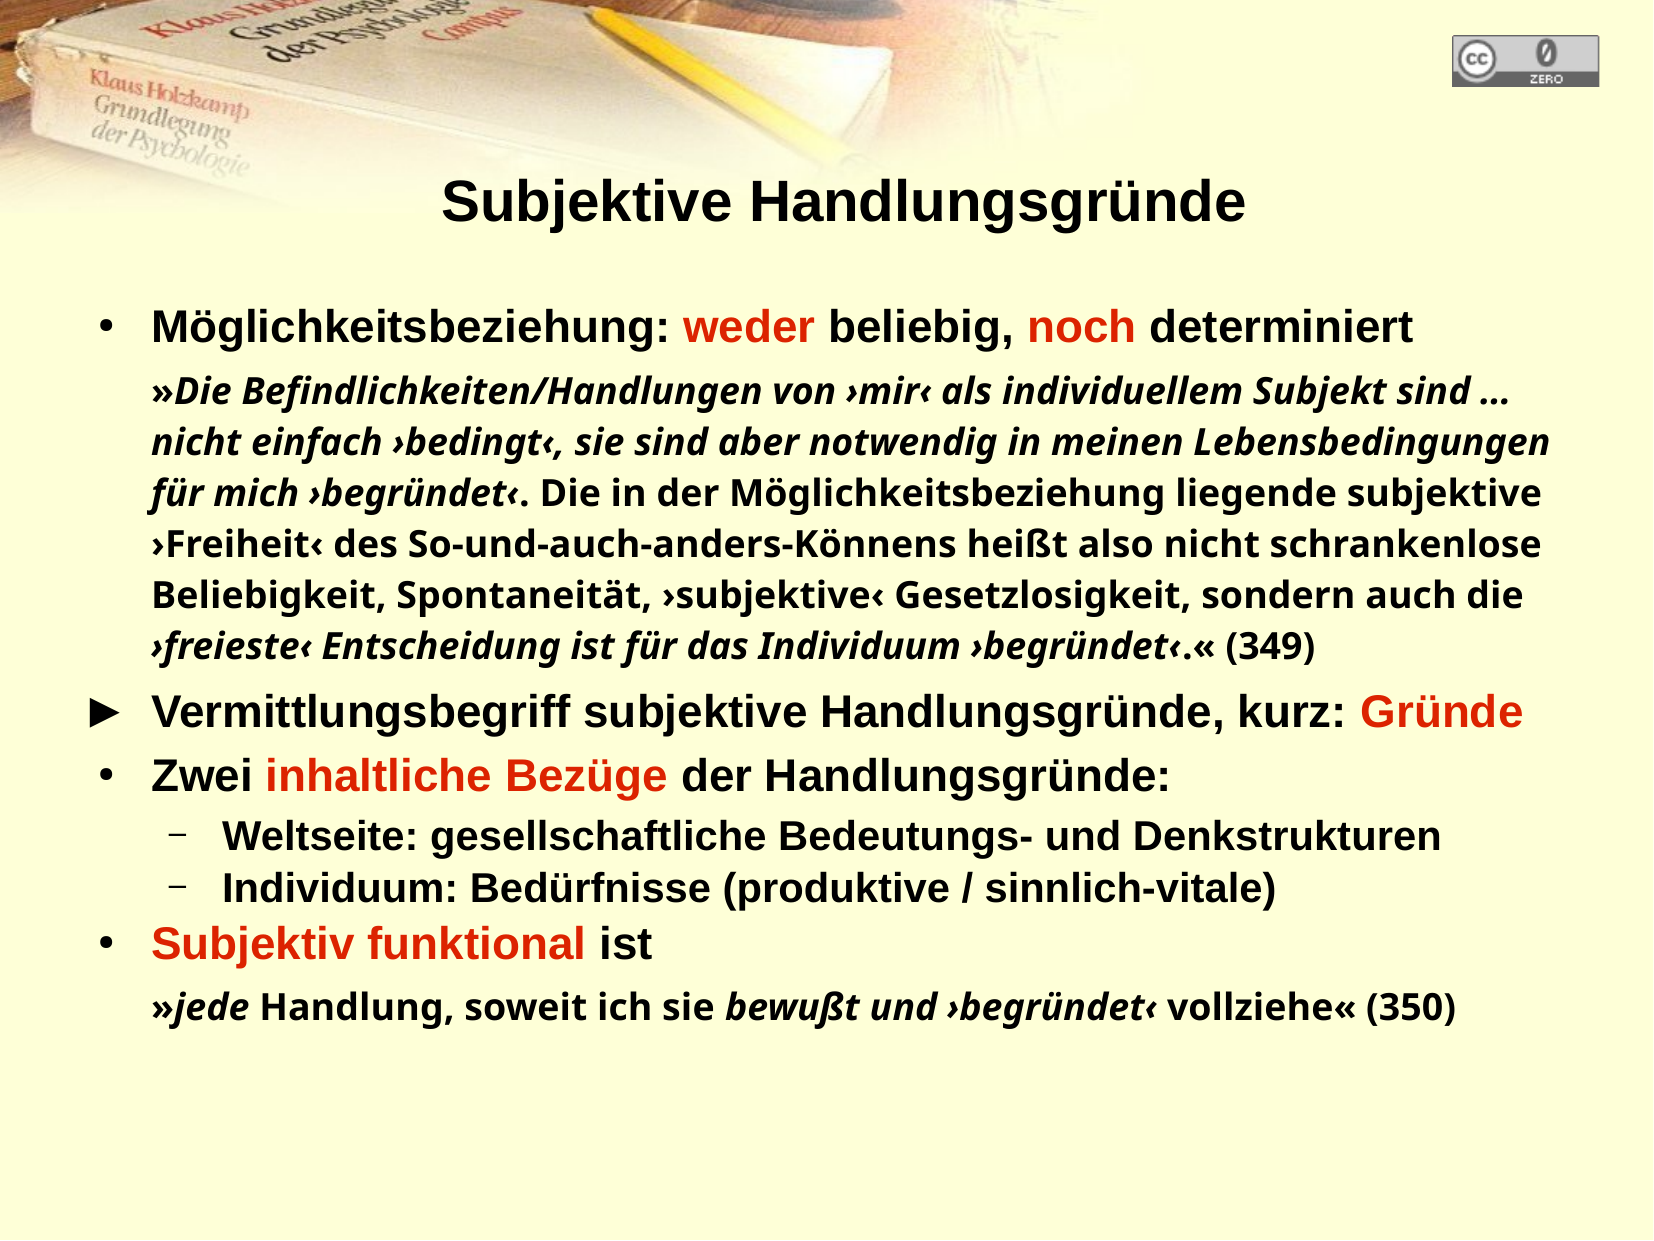

# Subjektive Handlungsgründe
Möglichkeitsbeziehung: weder beliebig, noch determiniert
»Die Befindlichkeiten/Handlungen von ›mir‹ als individuellem Subjekt sind … nicht einfach ›bedingt‹, sie sind aber notwendig in meinen Lebensbedingungen für mich ›begründet‹. Die in der Möglichkeitsbeziehung liegende subjektive ›Freiheit‹ des So-und-auch-anders-Könnens heißt also nicht schrankenlose Beliebigkeit, Spontaneität, ›subjektive‹ Gesetzlosigkeit, sondern auch die ›freieste‹ Entscheidung ist für das Individuum ›begründet‹.« (349)
►	Vermittlungsbegriff subjektive Handlungsgründe, kurz: Gründe
Zwei inhaltliche Bezüge der Handlungsgründe:
Weltseite: gesellschaftliche Bedeutungs- und Denkstrukturen
Individuum: Bedürfnisse (produktive / sinnlich-vitale)
Subjektiv funktional ist
»jede Handlung, soweit ich sie bewußt und ›begründet‹ vollziehe« (350)